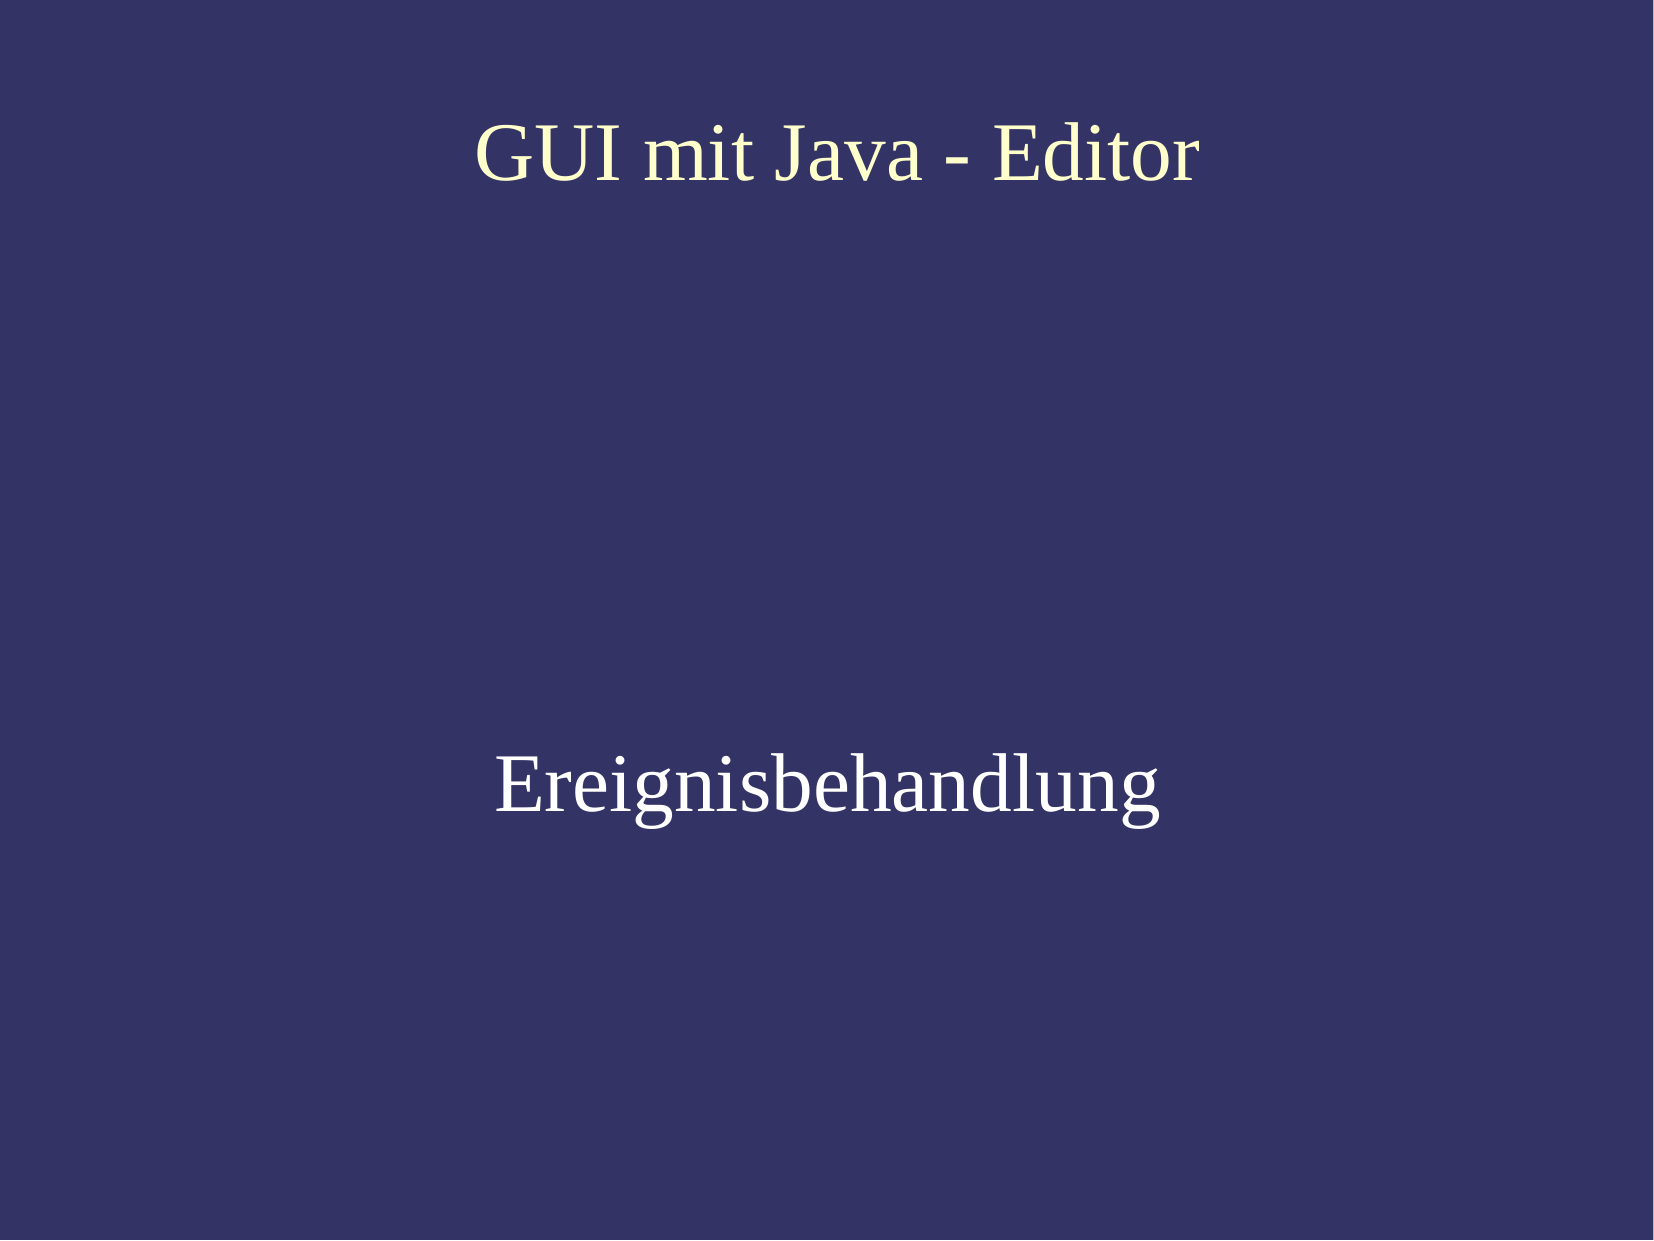

# GUI mit Java - Editor
Ereignisbehandlung